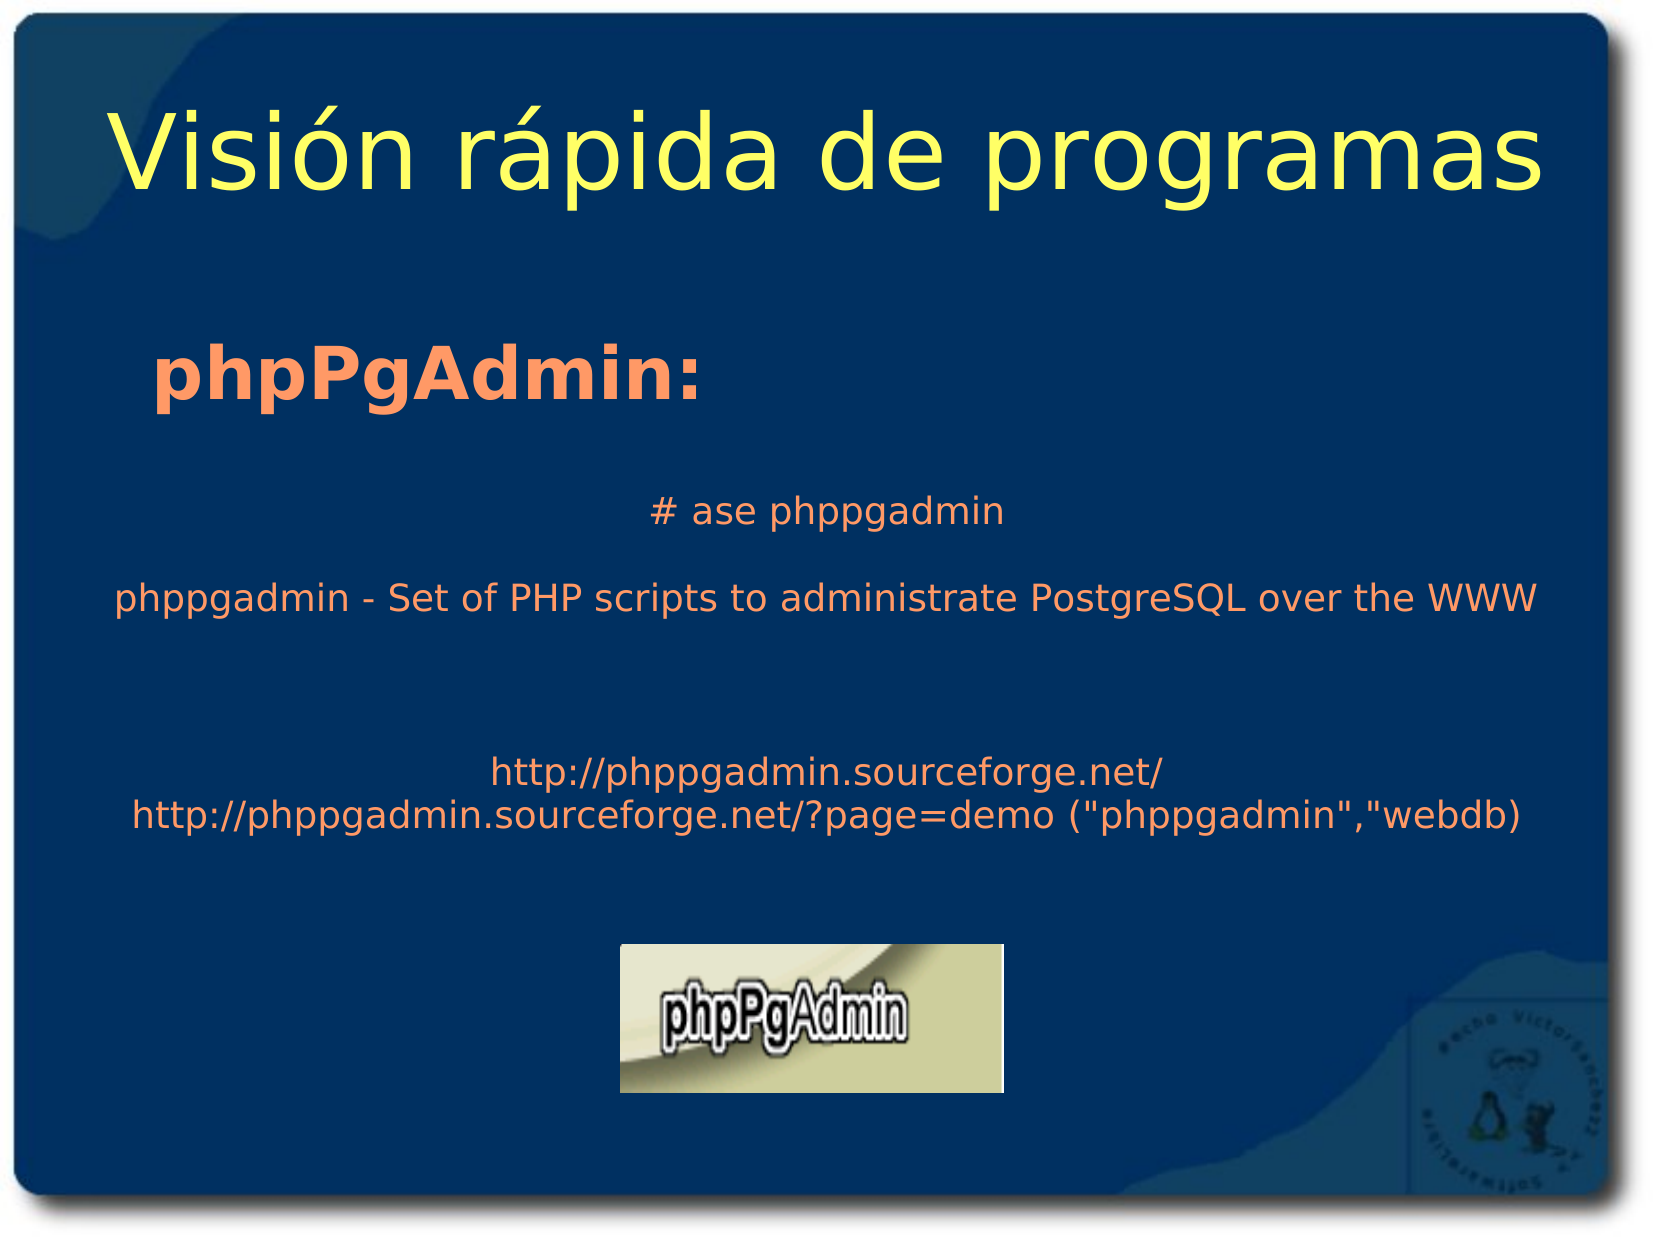

# ase phppgadmin
phppgadmin - Set of PHP scripts to administrate PostgreSQL over the WWW
http://phppgadmin.sourceforge.net/
http://phppgadmin.sourceforge.net/?page=demo ("phppgadmin","webdb)
Visión rápida de programas
#
phpPgAdmin: